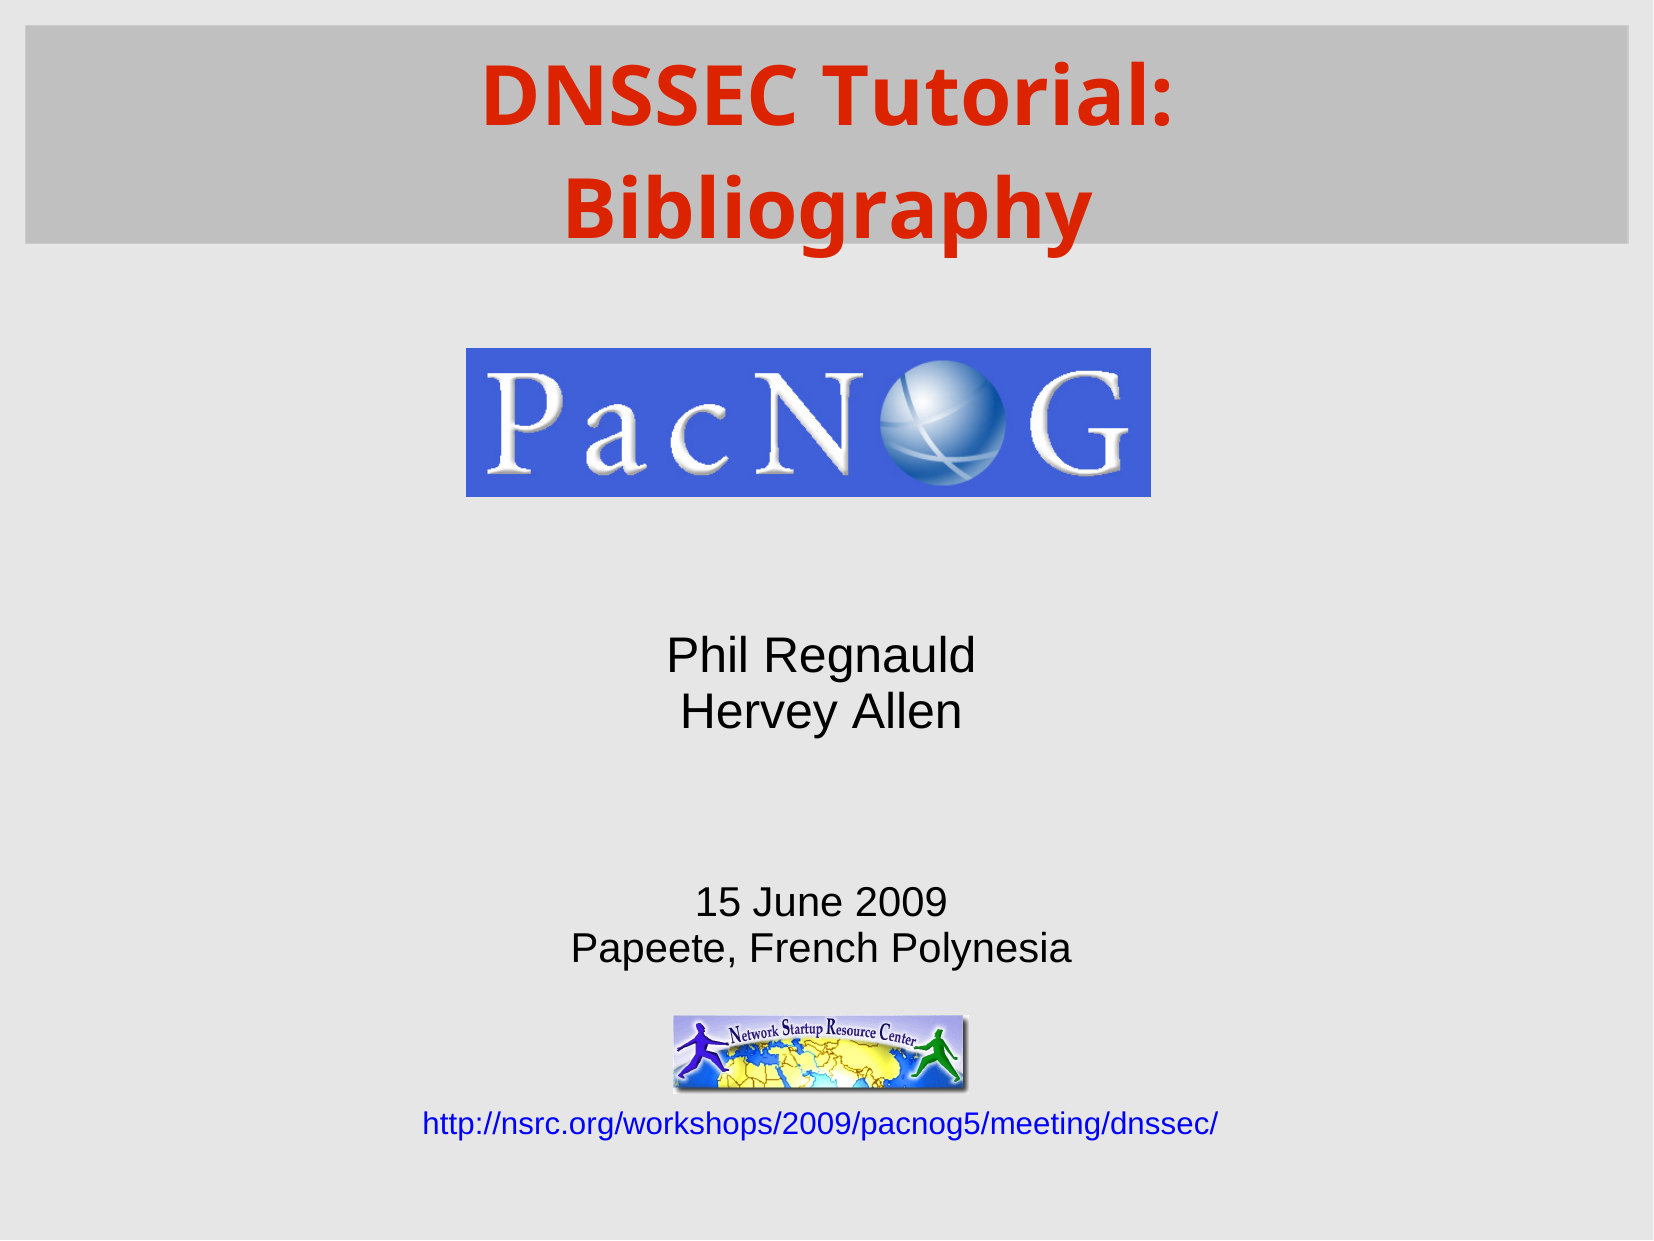

DNSSEC Tutorial:
Bibliography
# Phil Regnauld
Hervey Allen
15 June 2009
Papeete, French Polynesia
http://nsrc.org/workshops/2009/pacnog5/meeting/dnssec/